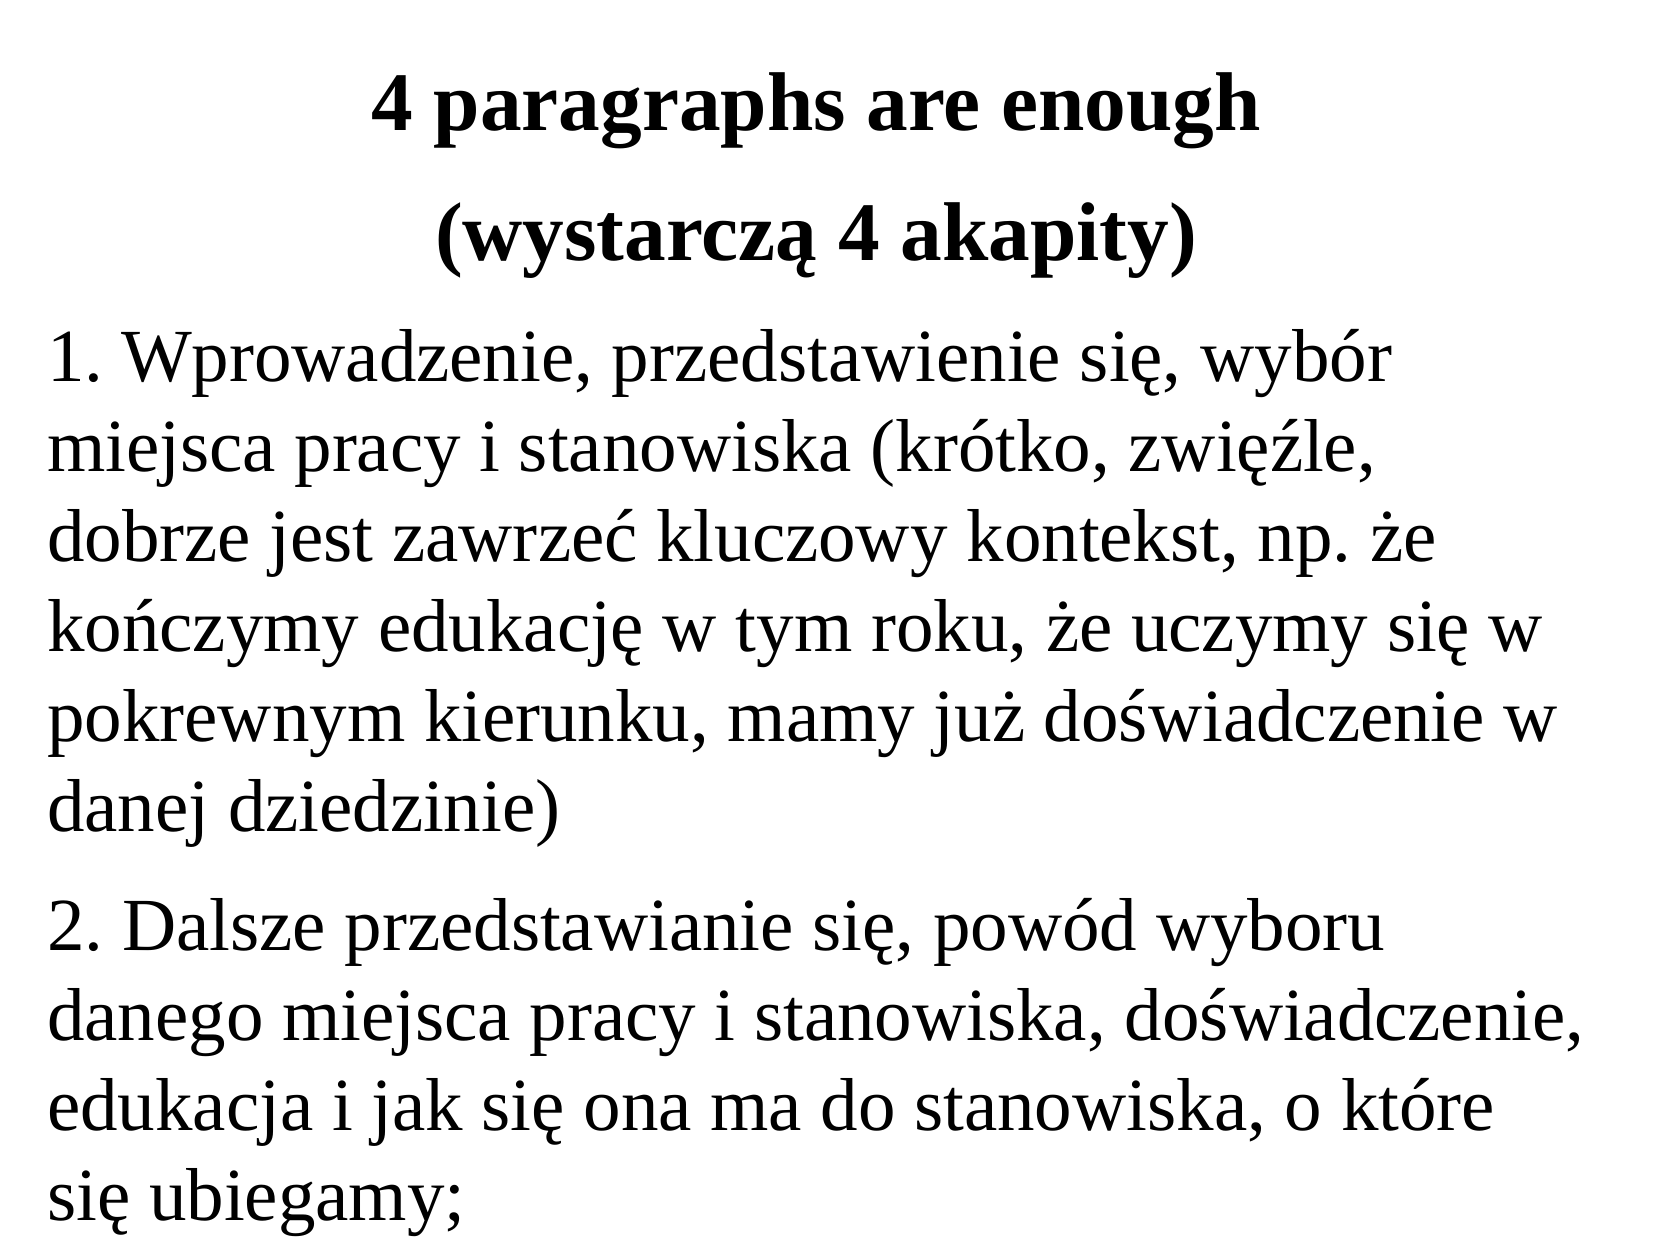

# 4 paragraphs are enough
(wystarczą 4 akapity)
1. Wprowadzenie, przedstawienie się, wybór miejsca pracy i stanowiska (krótko, zwięźle, dobrze jest zawrzeć kluczowy kontekst, np. że kończymy edukację w tym roku, że uczymy się w pokrewnym kierunku, mamy już doświadczenie w danej dziedzinie)
2. Dalsze przedstawianie się, powód wyboru danego miejsca pracy i stanowiska, doświadczenie, edukacja i jak się ona ma do stanowiska, o które się ubiegamy;